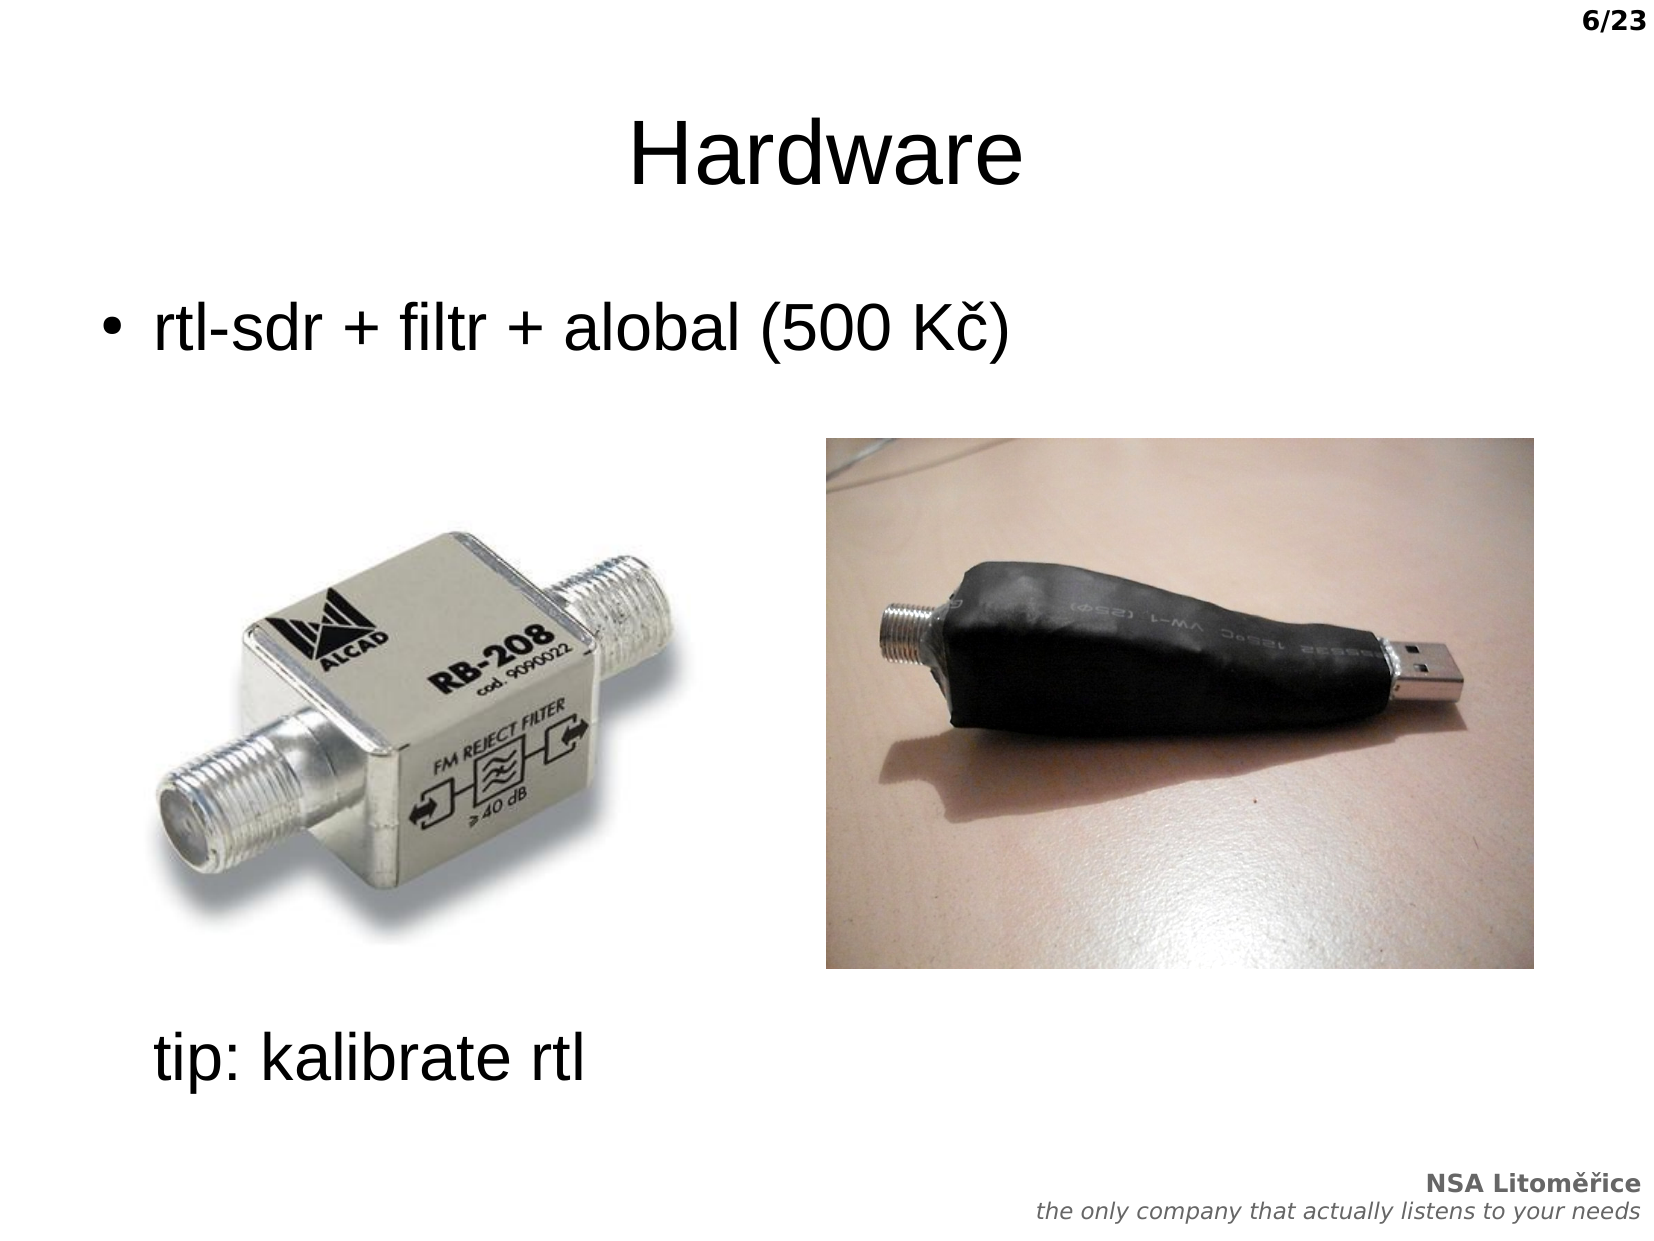

aaa
# Hardware
rtl-sdr + filtr + alobal (500 Kč)
tip: kalibrate rtl
6